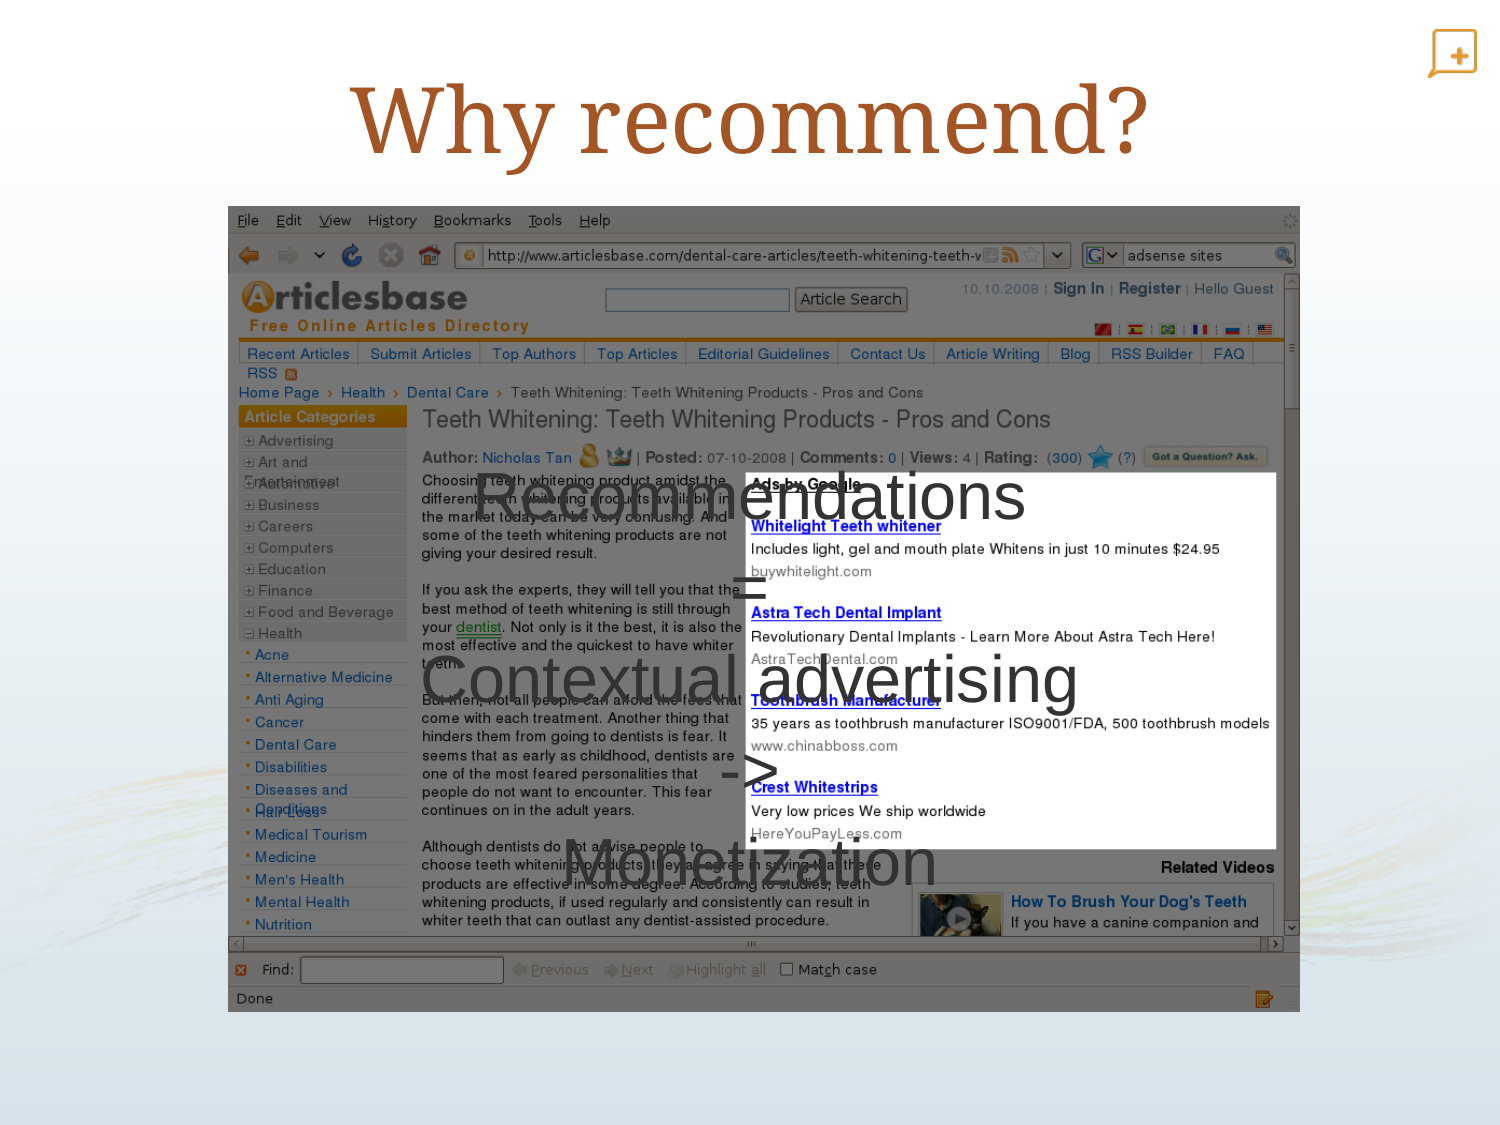

# Why recommend?
Recommendations
=
Contextual advertising
->
Monetization